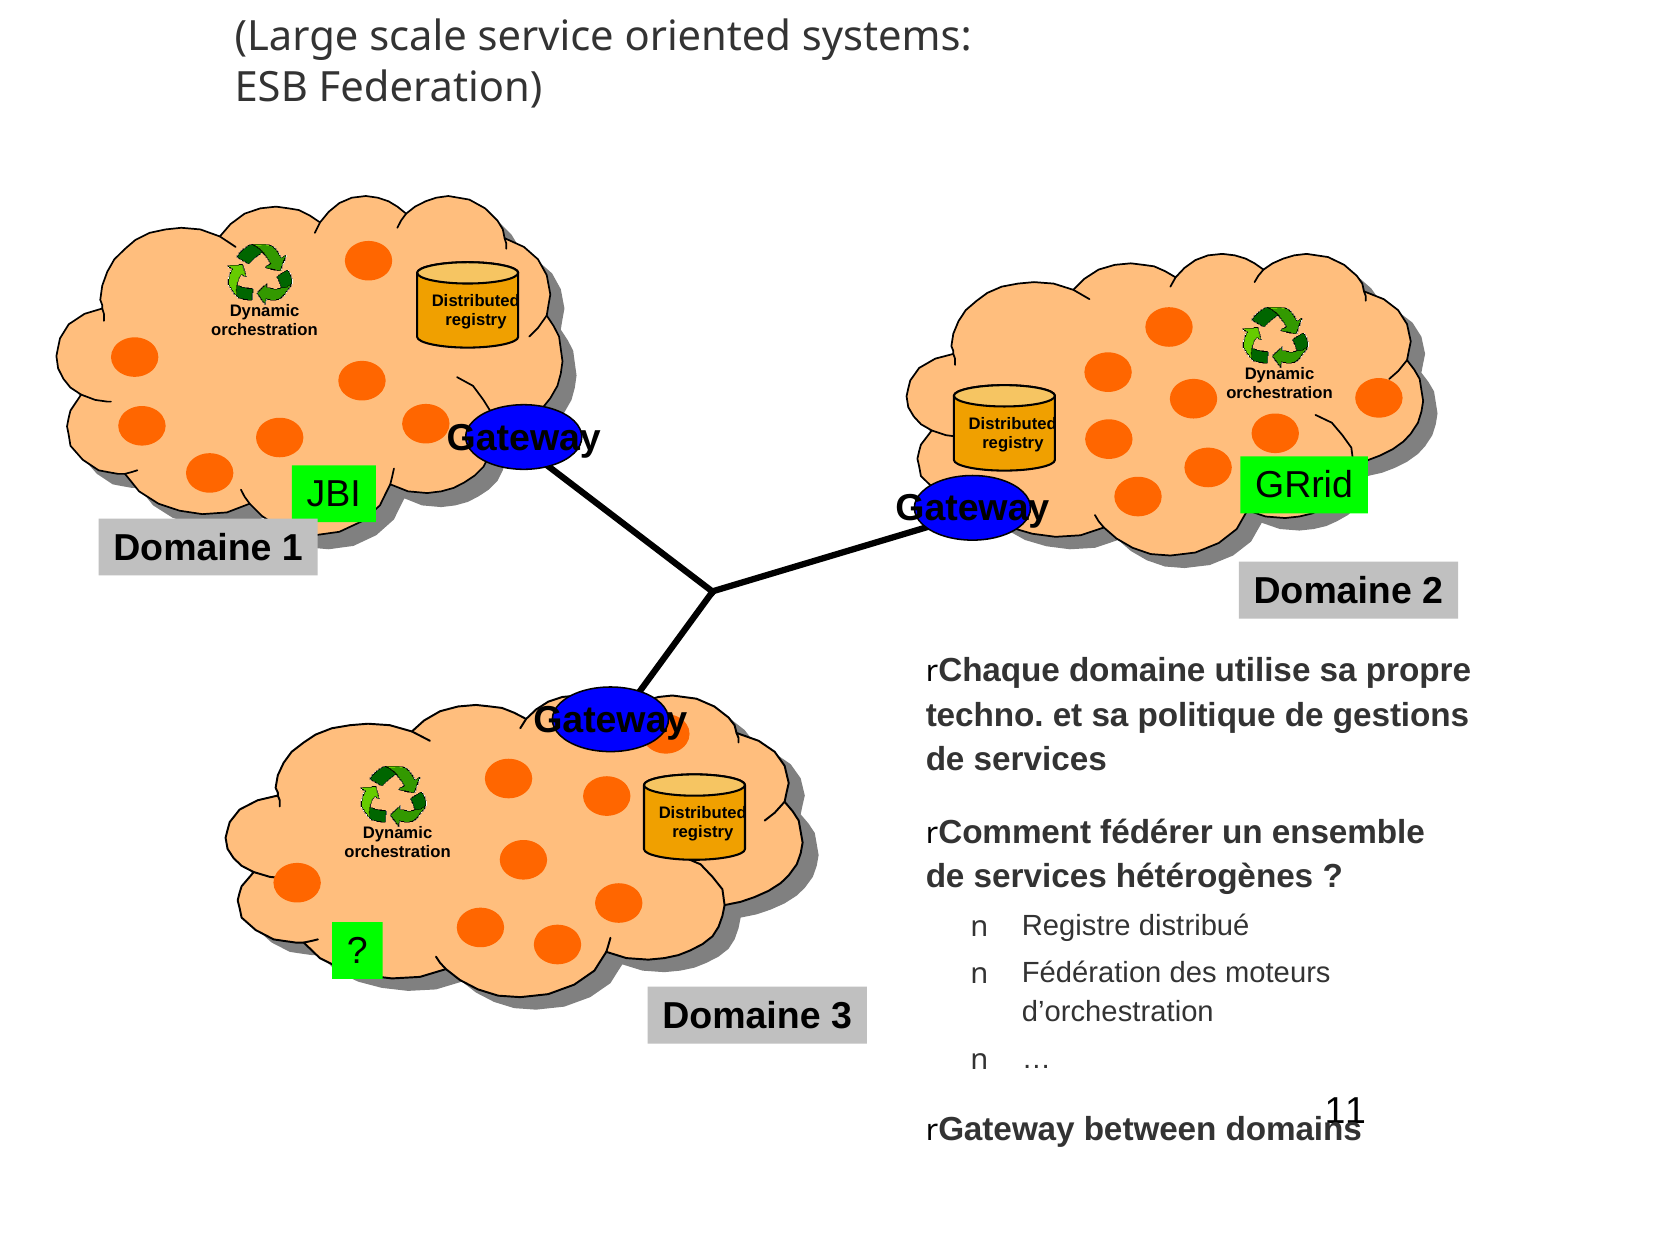

(Large scale service oriented systems:
ESB Federation)
Dynamic
orchestration
Distributed
registry
JBI
Domaine 1
Dynamic
orchestration
Distributed
registry
GRrid
Domaine 2
Gateway
Gateway
Chaque domaine utilise sa propre techno. et sa politique de gestions de services
Comment fédérer un ensemble de services hétérogènes ?
Registre distribué
Fédération des moteurs d’orchestration
…
Gateway between domains
Gateway
Dynamic
orchestration
Distributed
registry
?
Domaine 3